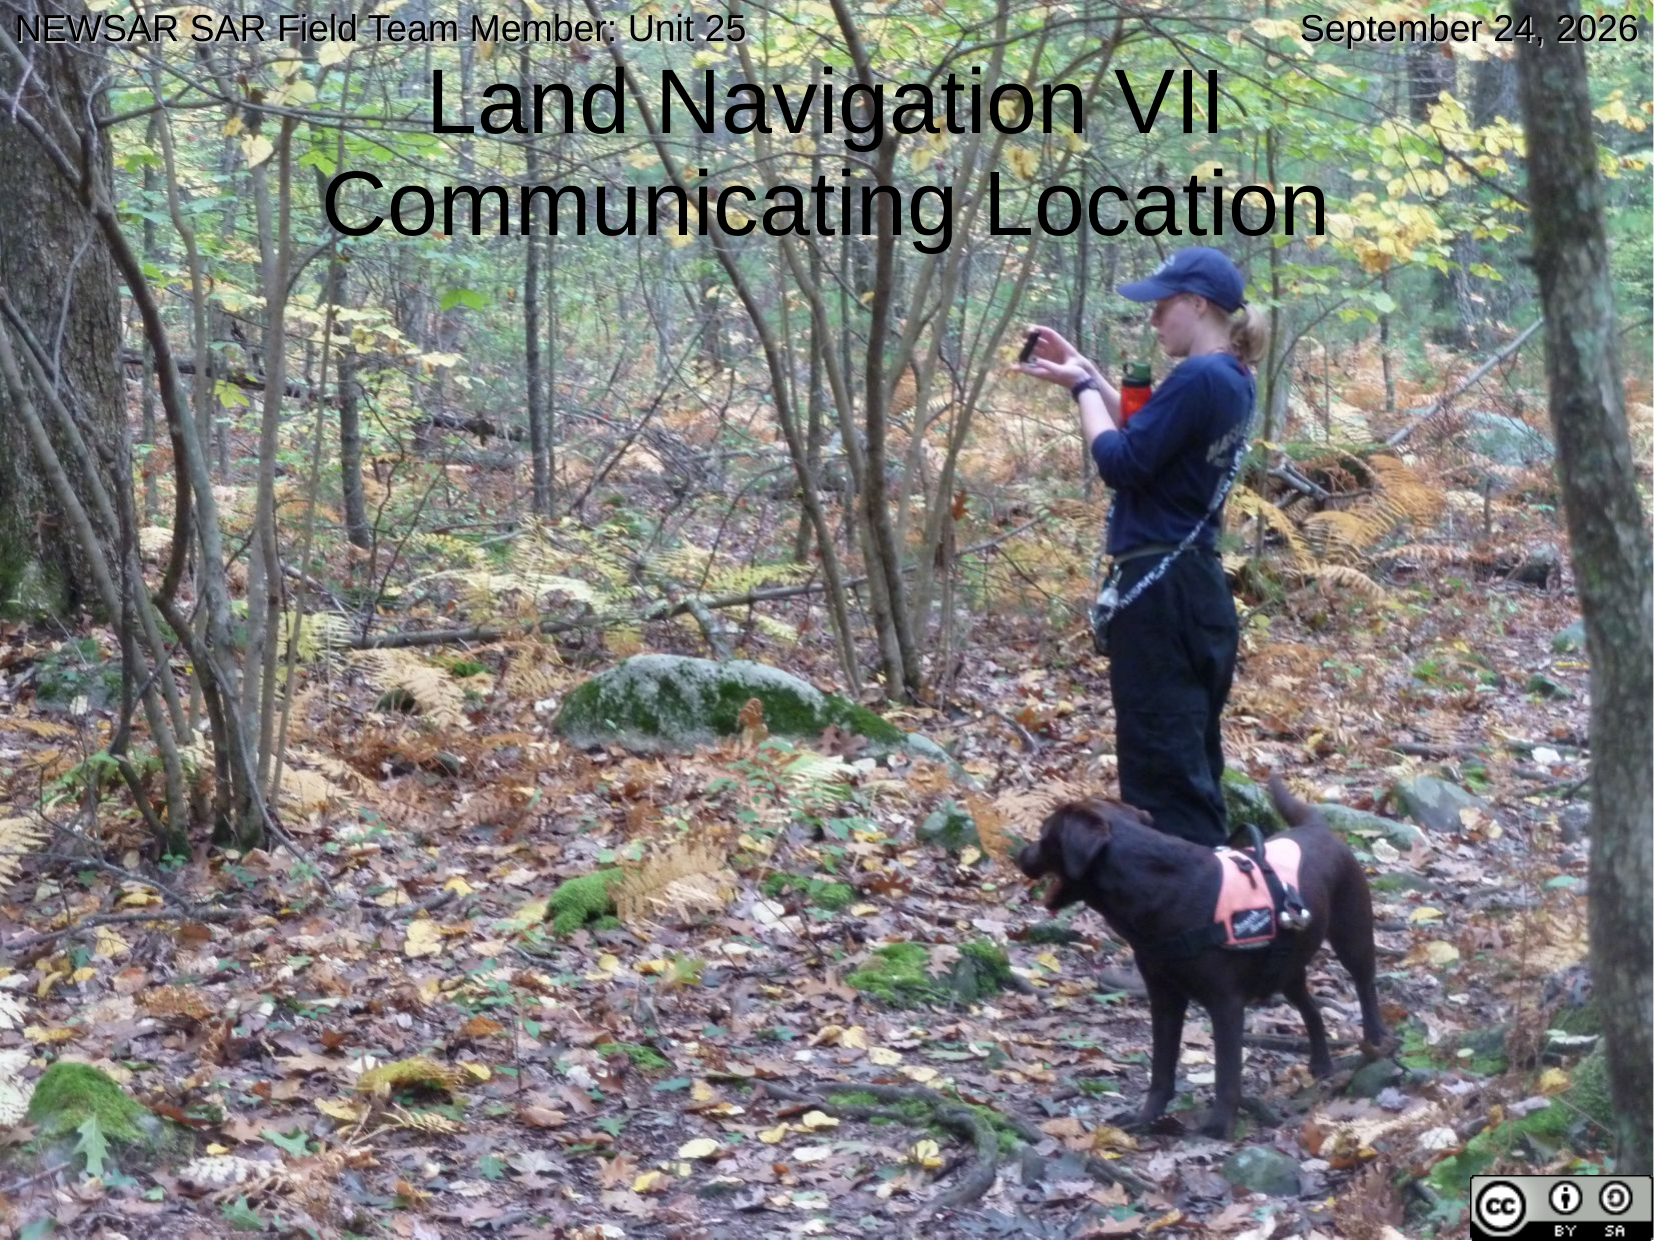

NEWSAR SAR Field Team Member: Unit 25
# Land Navigation VII Communicating Location